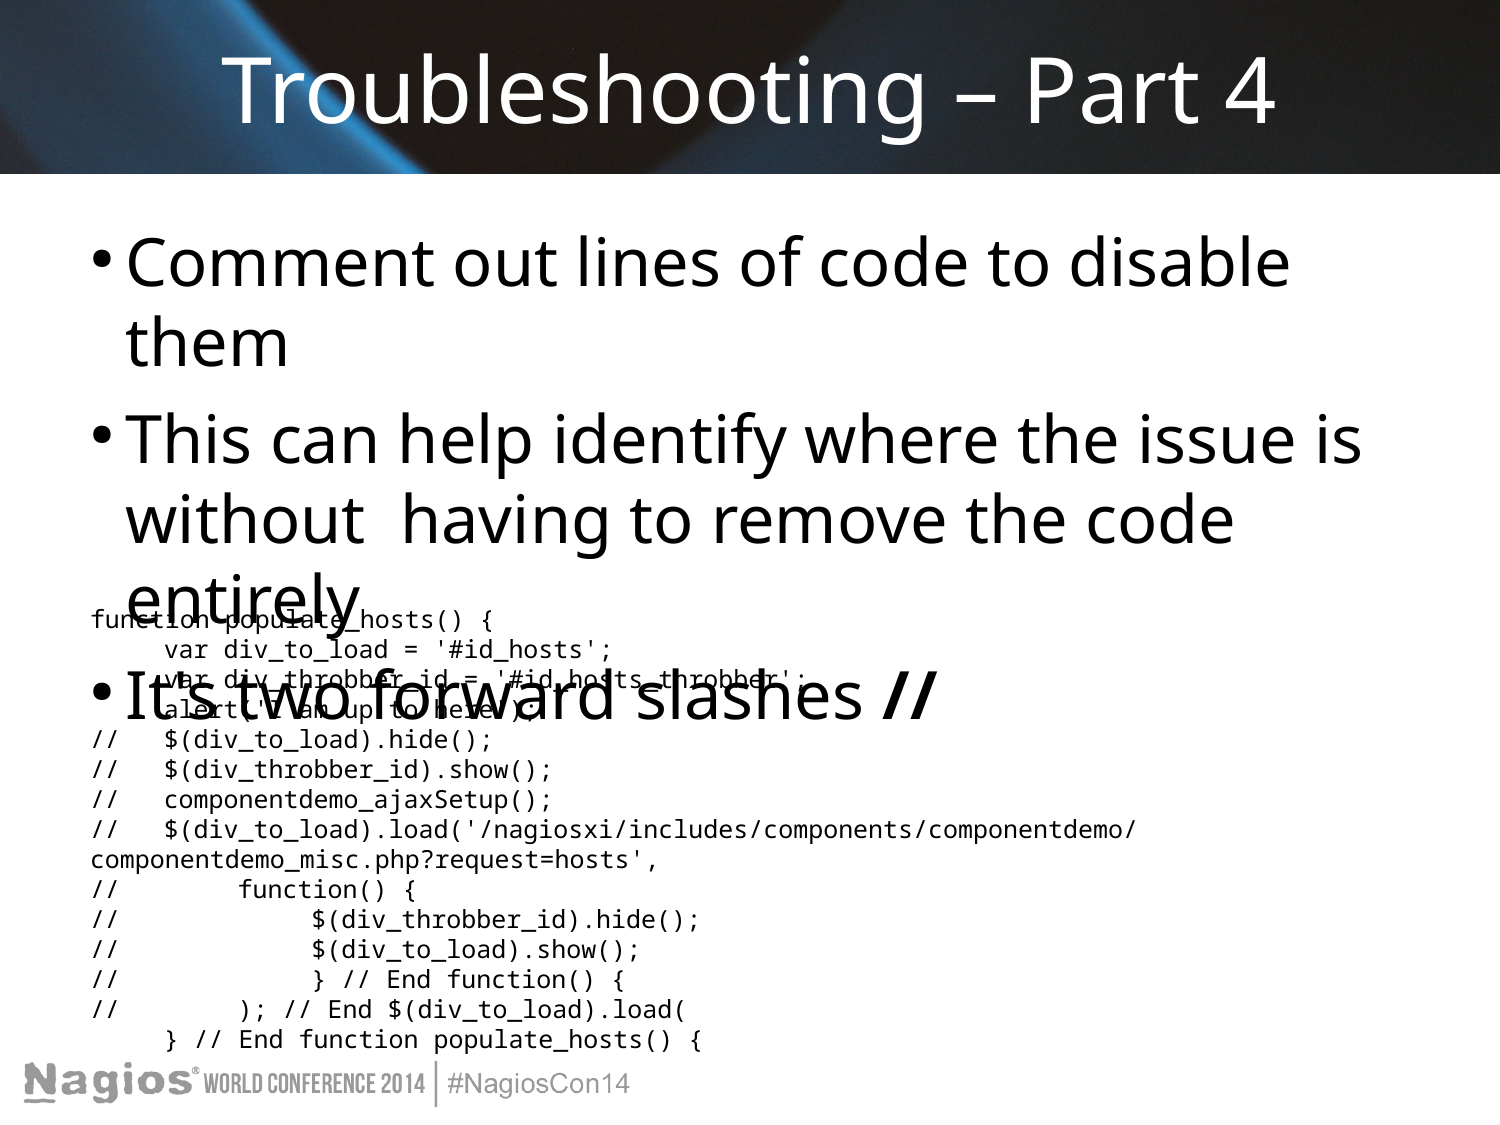

# Troubleshooting – Part 4
Comment out lines of code to disable them
This can help identify where the issue is without having to remove the code entirely
It's two forward slashes //
function populate_hosts() {
	var div_to_load = '#id_hosts';
	var div_throbber_id = '#id_hosts_throbber';
	alert('I am up to here');
//	$(div_to_load).hide();
//	$(div_throbber_id).show();
//	componentdemo_ajaxSetup();
//	$(div_to_load).load('/nagiosxi/includes/components/componentdemo/componentdemo_misc.php?request=hosts',
//		function() {
//			$(div_throbber_id).hide();
//			$(div_to_load).show();
//			} // End function() {
//		); // End $(div_to_load).load(
	} // End function populate_hosts() {